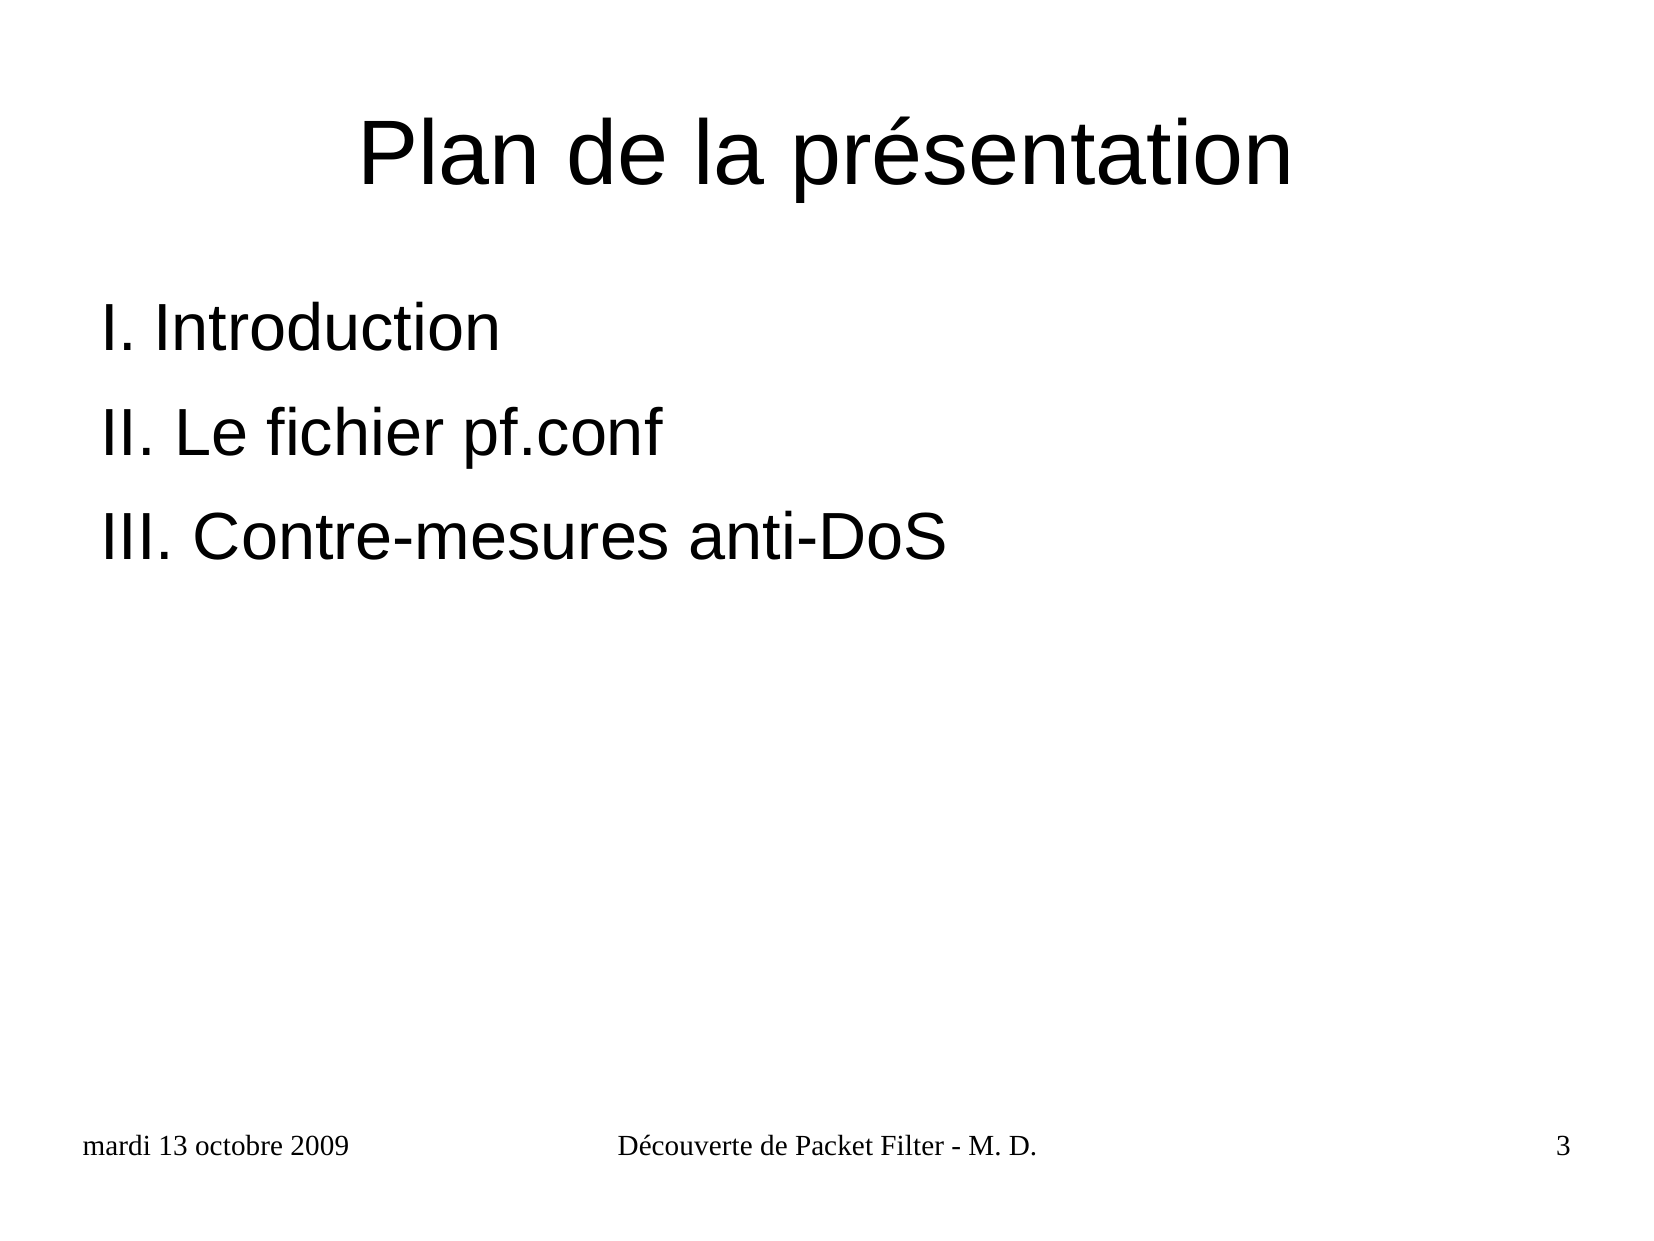

# Plan de la présentation
Introduction
 Le fichier pf.conf
 Contre-mesures anti-DoS
mardi 13 octobre 2009
Découverte de Packet Filter - M. D.
3